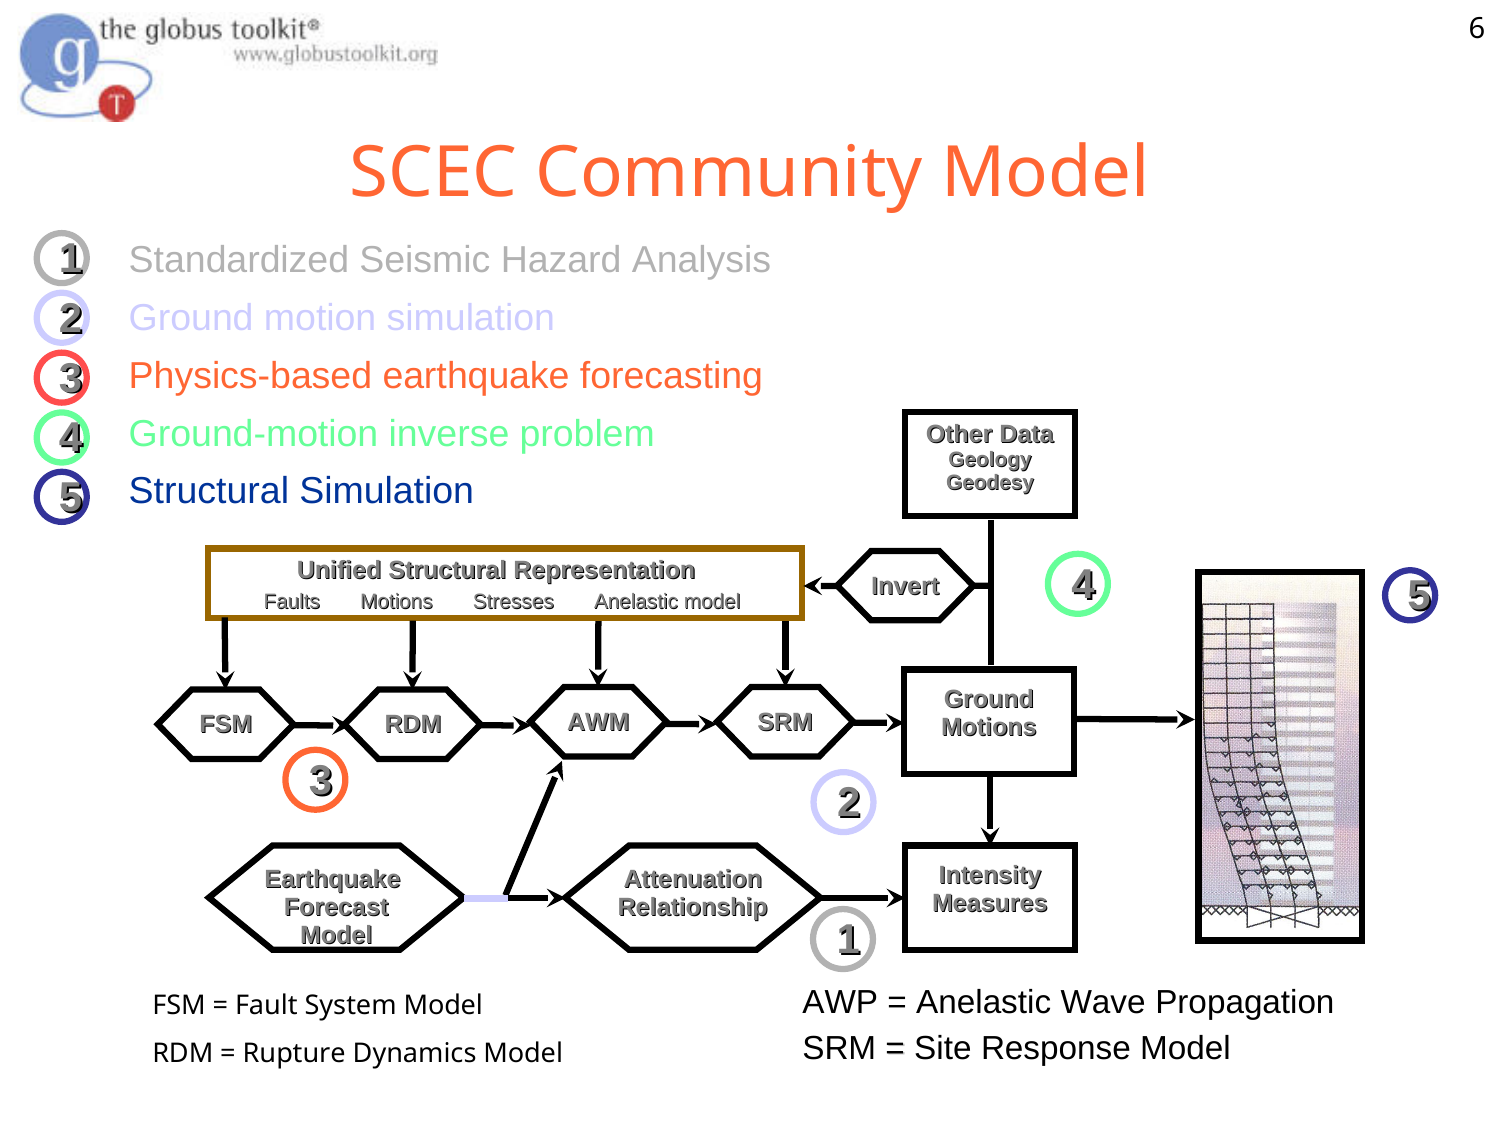

6
# SCEC Community Model
1
Standardized Seismic Hazard Analysis
Ground motion simulation
Physics-based earthquake forecasting
Ground-motion inverse problem
Structural Simulation
2
3
Other Data
Geology
Geodesy
4
5
Unified Structural Representation
Invert
4
5
Faults Motions Stresses Anelastic model
Ground
Motions
AWM
SRM
FSM
RDM
3
2
Earthquake
Forecast Model
Attenuation
Relationship
Intensity
Measures
1
FSM = Fault System Model
RDM = Rupture Dynamics Model
AWP = Anelastic Wave Propagation
SRM = Site Response Model